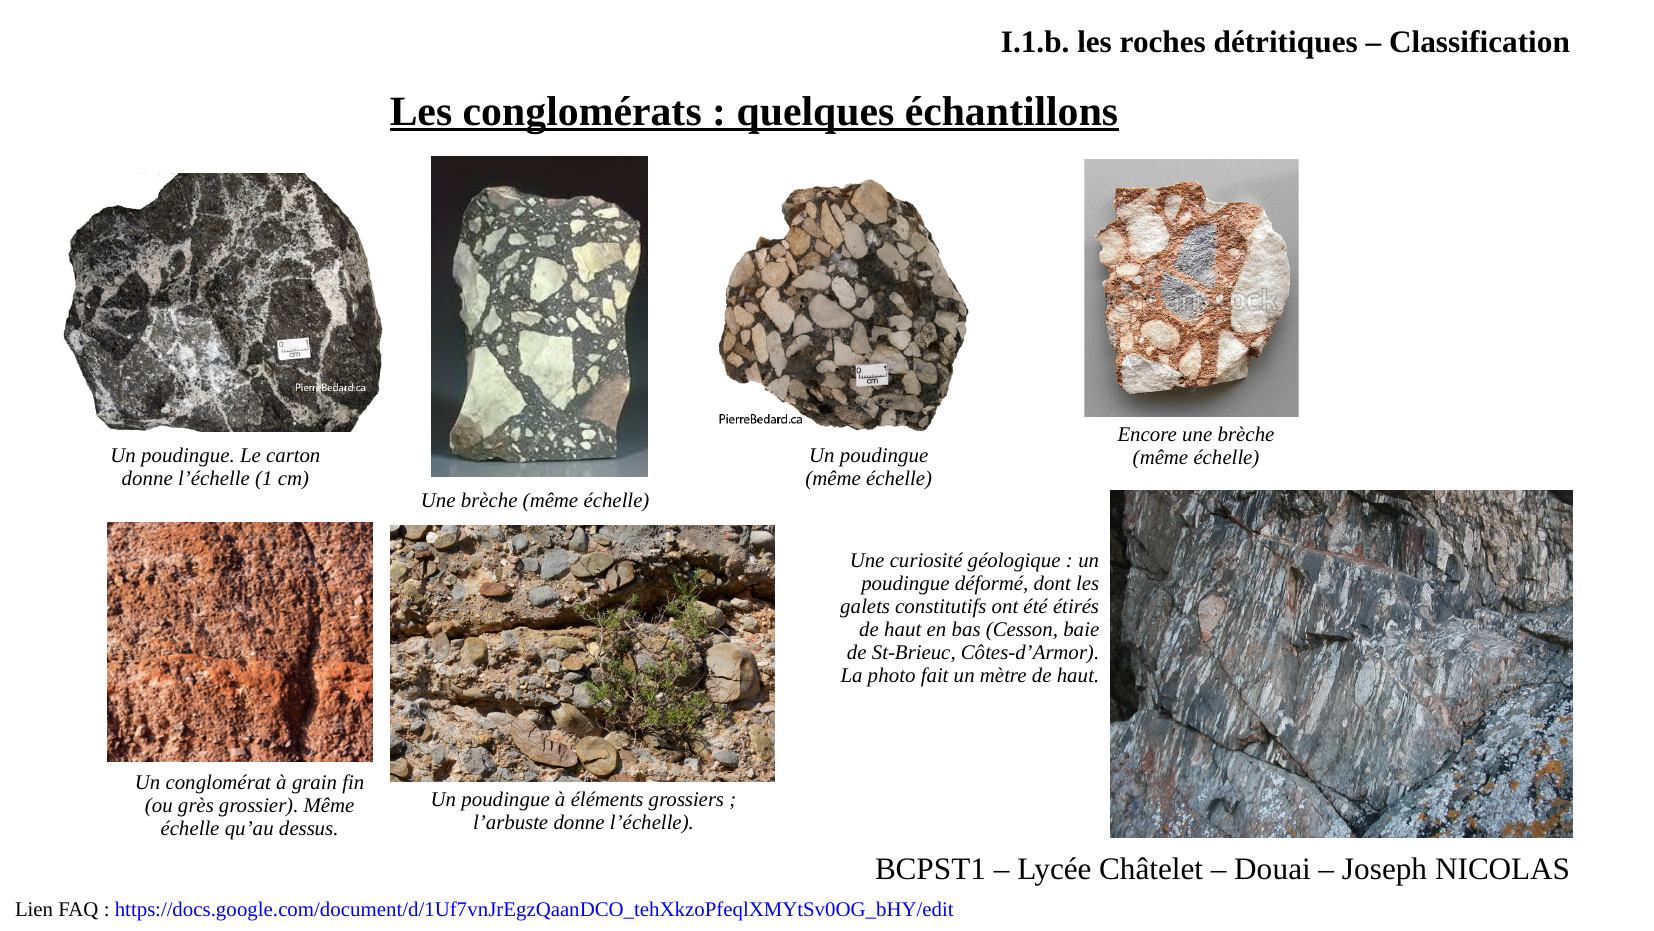

I.1.b. les roches détritiques – Classification
				Les conglomérats : quelques échantillons
Encore une brèche
(même échelle)
Un poudingue. Le carton donne l’échelle (1 cm)
Un poudingue (même échelle)
Une brèche (même échelle)
Une curiosité géologique : un poudingue déformé, dont les galets constitutifs ont été étirés de haut en bas (Cesson, baie de St-Brieuc, Côtes-d’Armor).
La photo fait un mètre de haut.
Un conglomérat à grain fin (ou grès grossier). Même échelle qu’au dessus.
Un poudingue à éléments grossiers ; l’arbuste donne l’échelle).
BCPST1 – Lycée Châtelet – Douai – Joseph NICOLAS
Lien FAQ : https://docs.google.com/document/d/1Uf7vnJrEgzQaanDCO_tehXkzoPfeqlXMYtSv0OG_bHY/edit